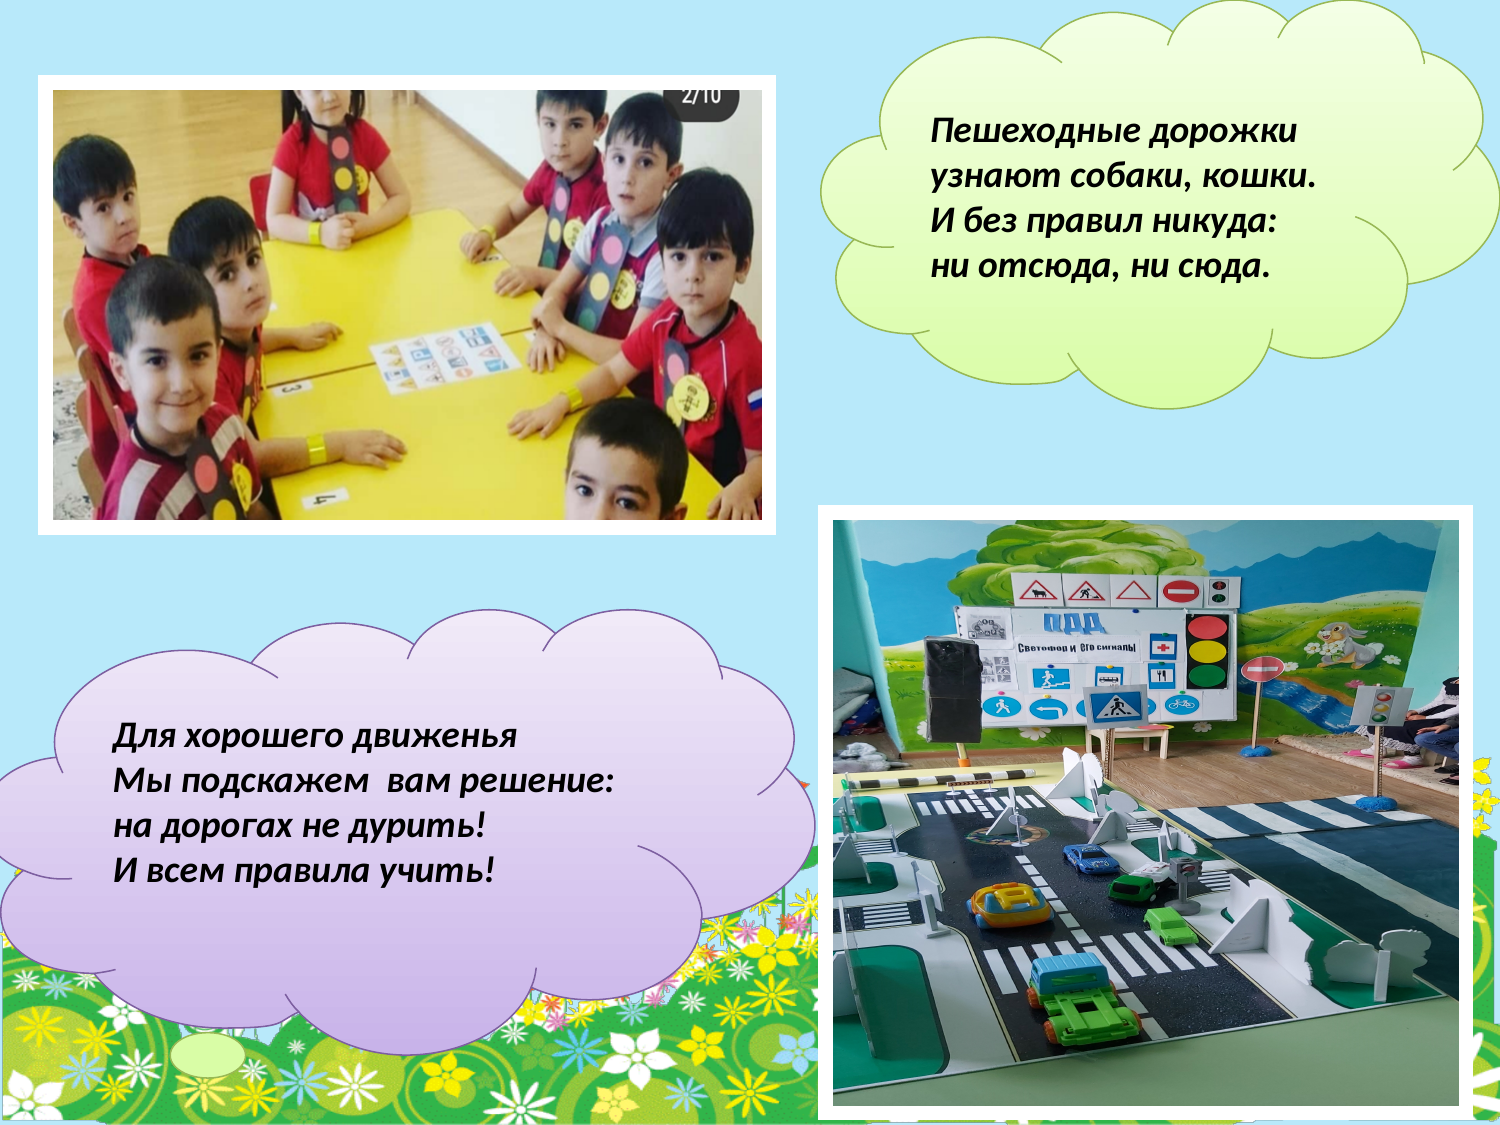

Пешеходные дорожки
узнают собаки, кошки.
И без правил никуда:
ни отсюда, ни сюда.
Для хорошего движенья
Мы подскажем вам решение:
на дорогах не дурить!
И всем правила учить!